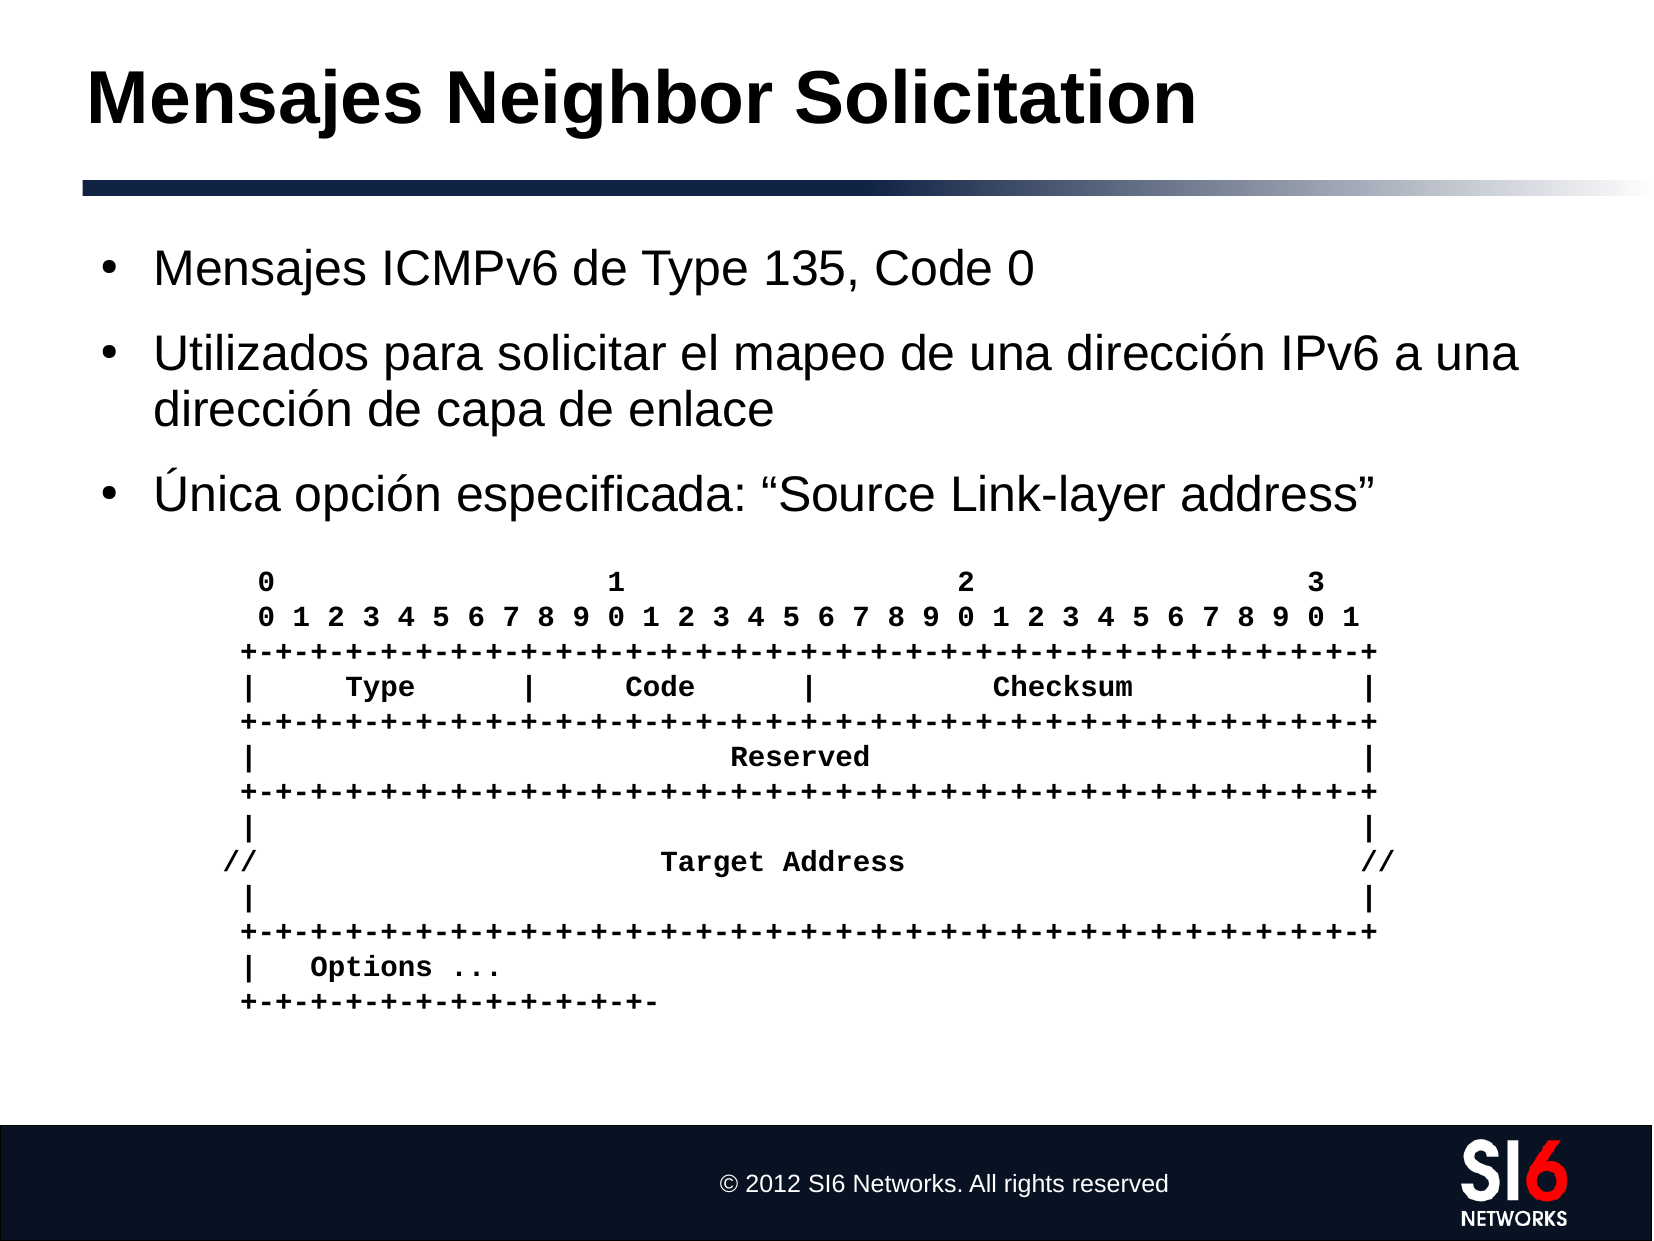

# Mensajes Neighbor Solicitation
Mensajes ICMPv6 de Type 135, Code 0
Utilizados para solicitar el mapeo de una dirección IPv6 a una dirección de capa de enlace
Única opción especificada: “Source Link-layer address”
 0 1 2 3
 0 1 2 3 4 5 6 7 8 9 0 1 2 3 4 5 6 7 8 9 0 1 2 3 4 5 6 7 8 9 0 1
 +-+-+-+-+-+-+-+-+-+-+-+-+-+-+-+-+-+-+-+-+-+-+-+-+-+-+-+-+-+-+-+-+
 | Type | Code | Checksum |
 +-+-+-+-+-+-+-+-+-+-+-+-+-+-+-+-+-+-+-+-+-+-+-+-+-+-+-+-+-+-+-+-+
 | Reserved |
 +-+-+-+-+-+-+-+-+-+-+-+-+-+-+-+-+-+-+-+-+-+-+-+-+-+-+-+-+-+-+-+-+
 | |
 // Target Address //
 | |
 +-+-+-+-+-+-+-+-+-+-+-+-+-+-+-+-+-+-+-+-+-+-+-+-+-+-+-+-+-+-+-+-+
 | Options ...
 +-+-+-+-+-+-+-+-+-+-+-+-